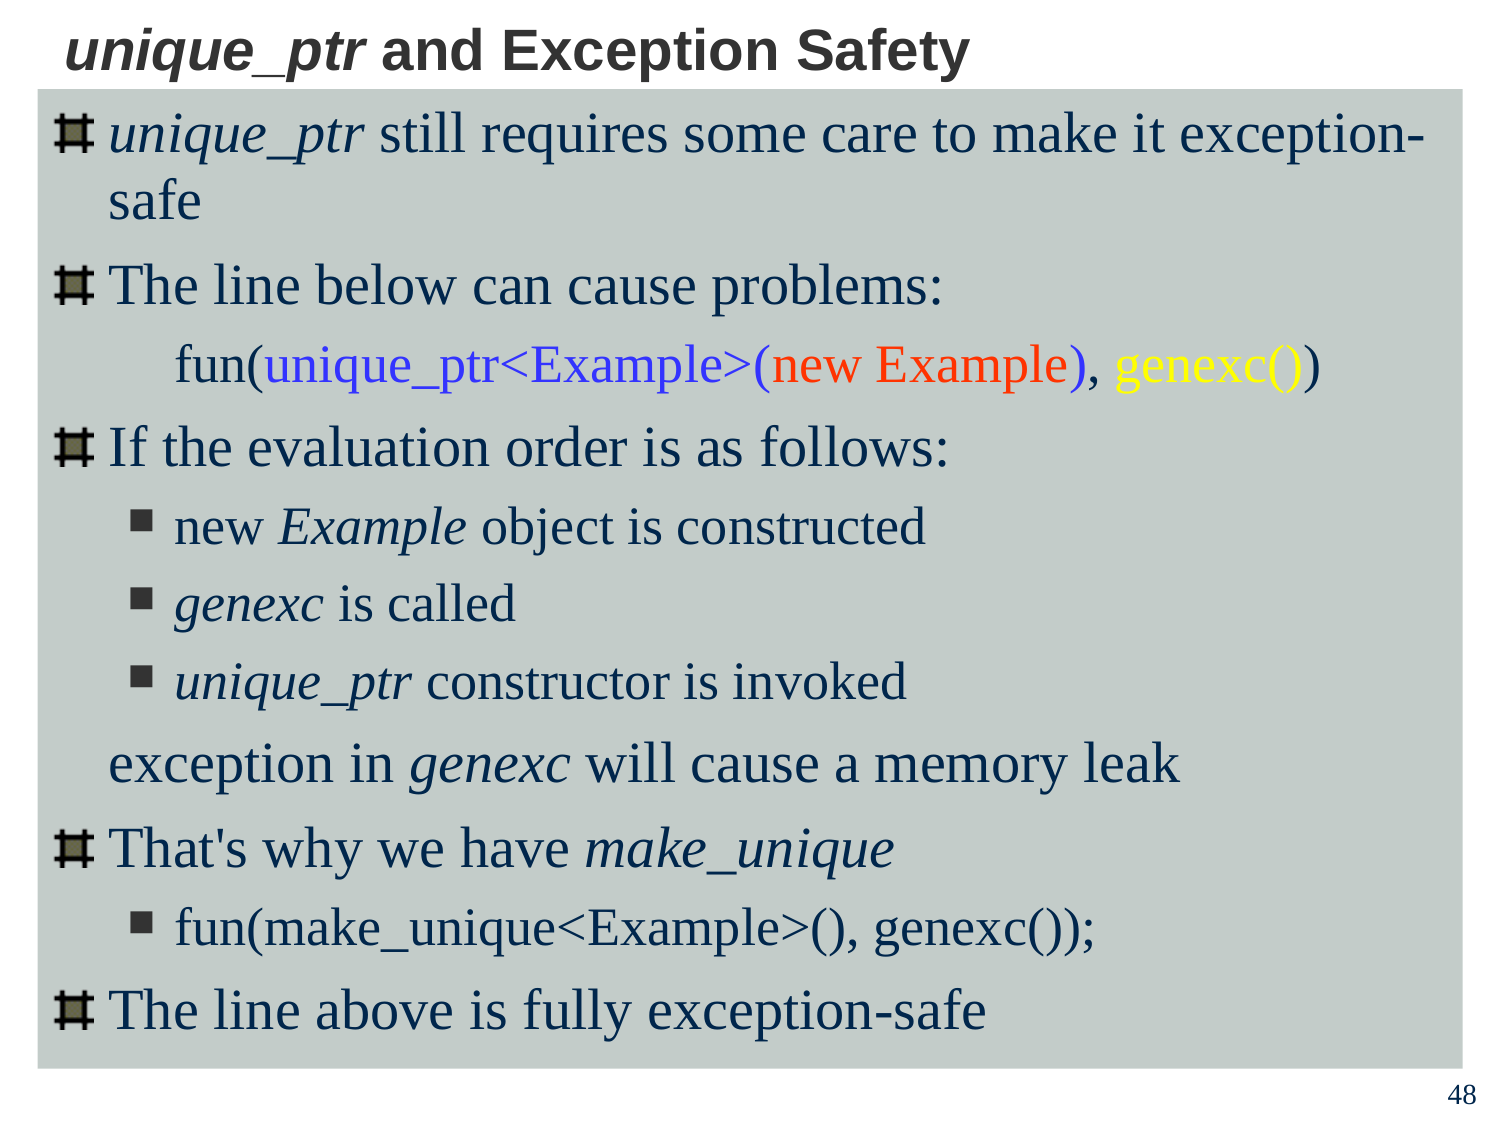

# unique_ptr and Exception Safety
unique_ptr still requires some care to make it exception-safe
The line below can cause problems:
fun(unique_ptr<Example>(new Example), genexc())
If the evaluation order is as follows:
new Example object is constructed
genexc is called
unique_ptr constructor is invoked
exception in genexc will cause a memory leak
That's why we have make_unique
fun(make_unique<Example>(), genexc());
The line above is fully exception-safe